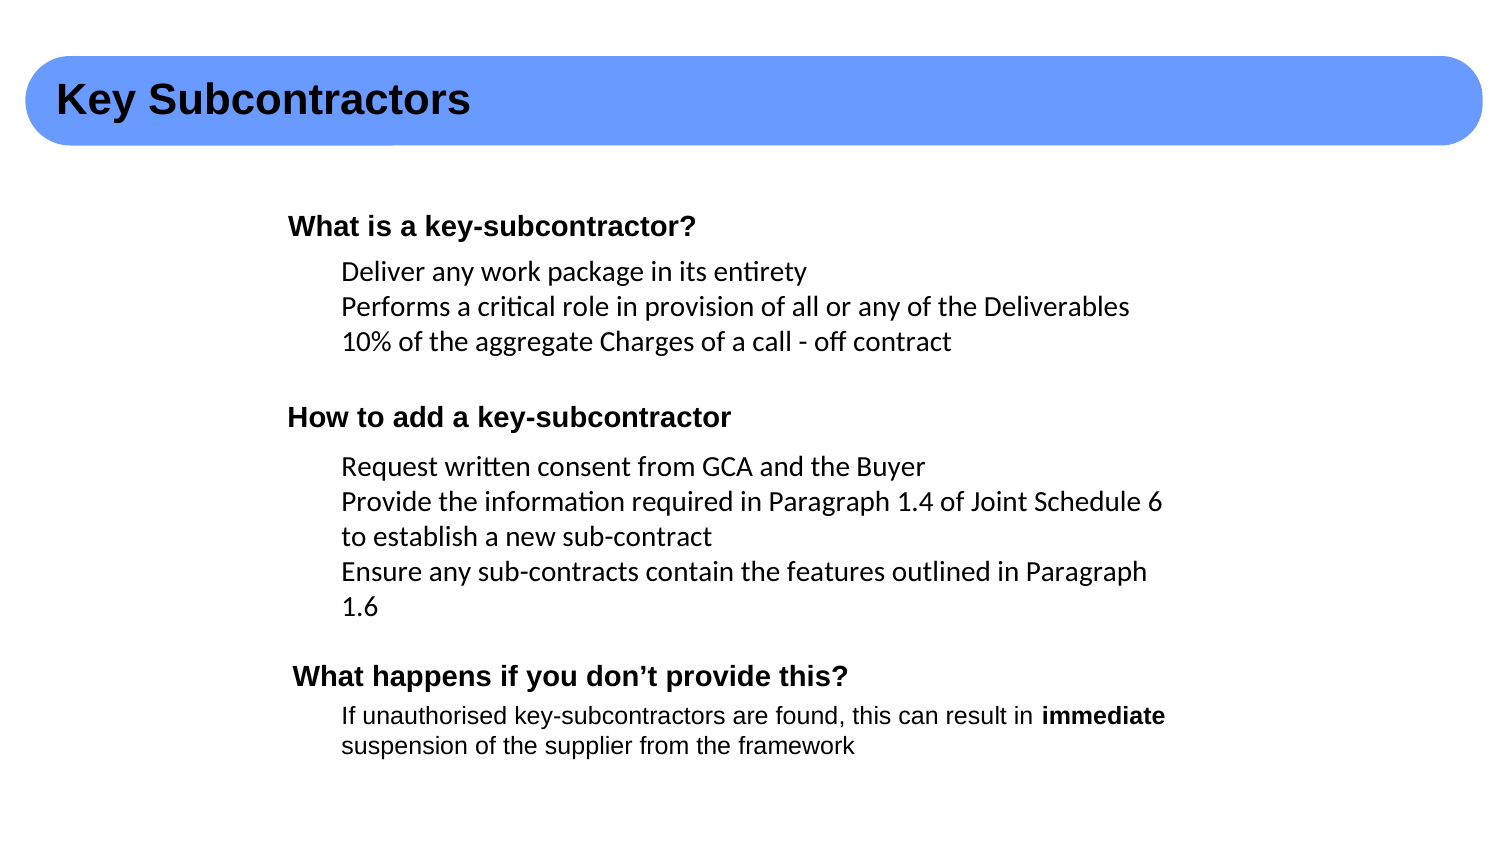

# Key Subcontractors
What is a key-subcontractor?
Deliver any work package in its entirety
Performs a critical role in provision of all or any of the Deliverables
10% of the aggregate Charges of a call - off contract
How to add a key-subcontractor
Request written consent from GCA and the Buyer
Provide the information required in Paragraph 1.4 of Joint Schedule 6 to establish a new sub-contract
Ensure any sub-contracts contain the features outlined in Paragraph 1.6
What happens if you don’t provide this?
If unauthorised key-subcontractors are found, this can result in immediate suspension of the supplier from the framework